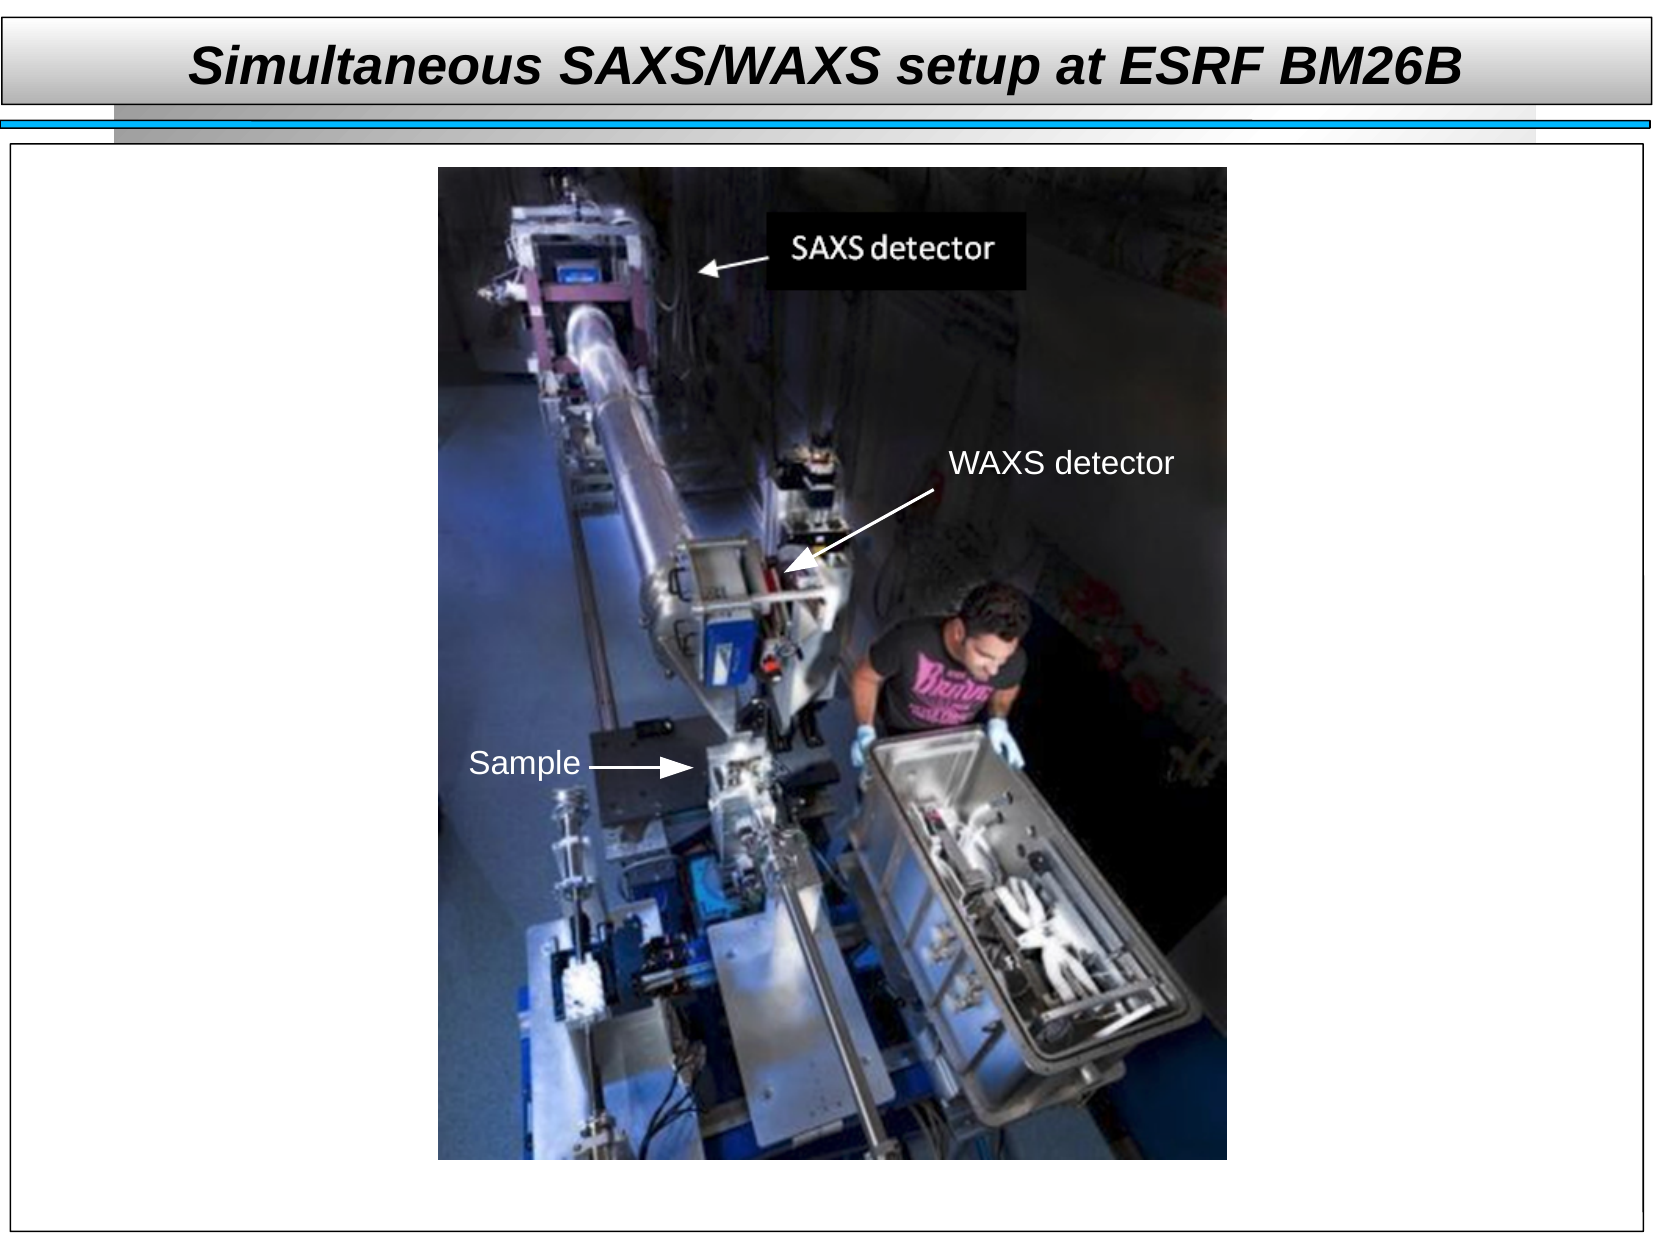

Simultaneous SAXS/WAXS setup at ESRF BM26B
WAXS detector
Sample